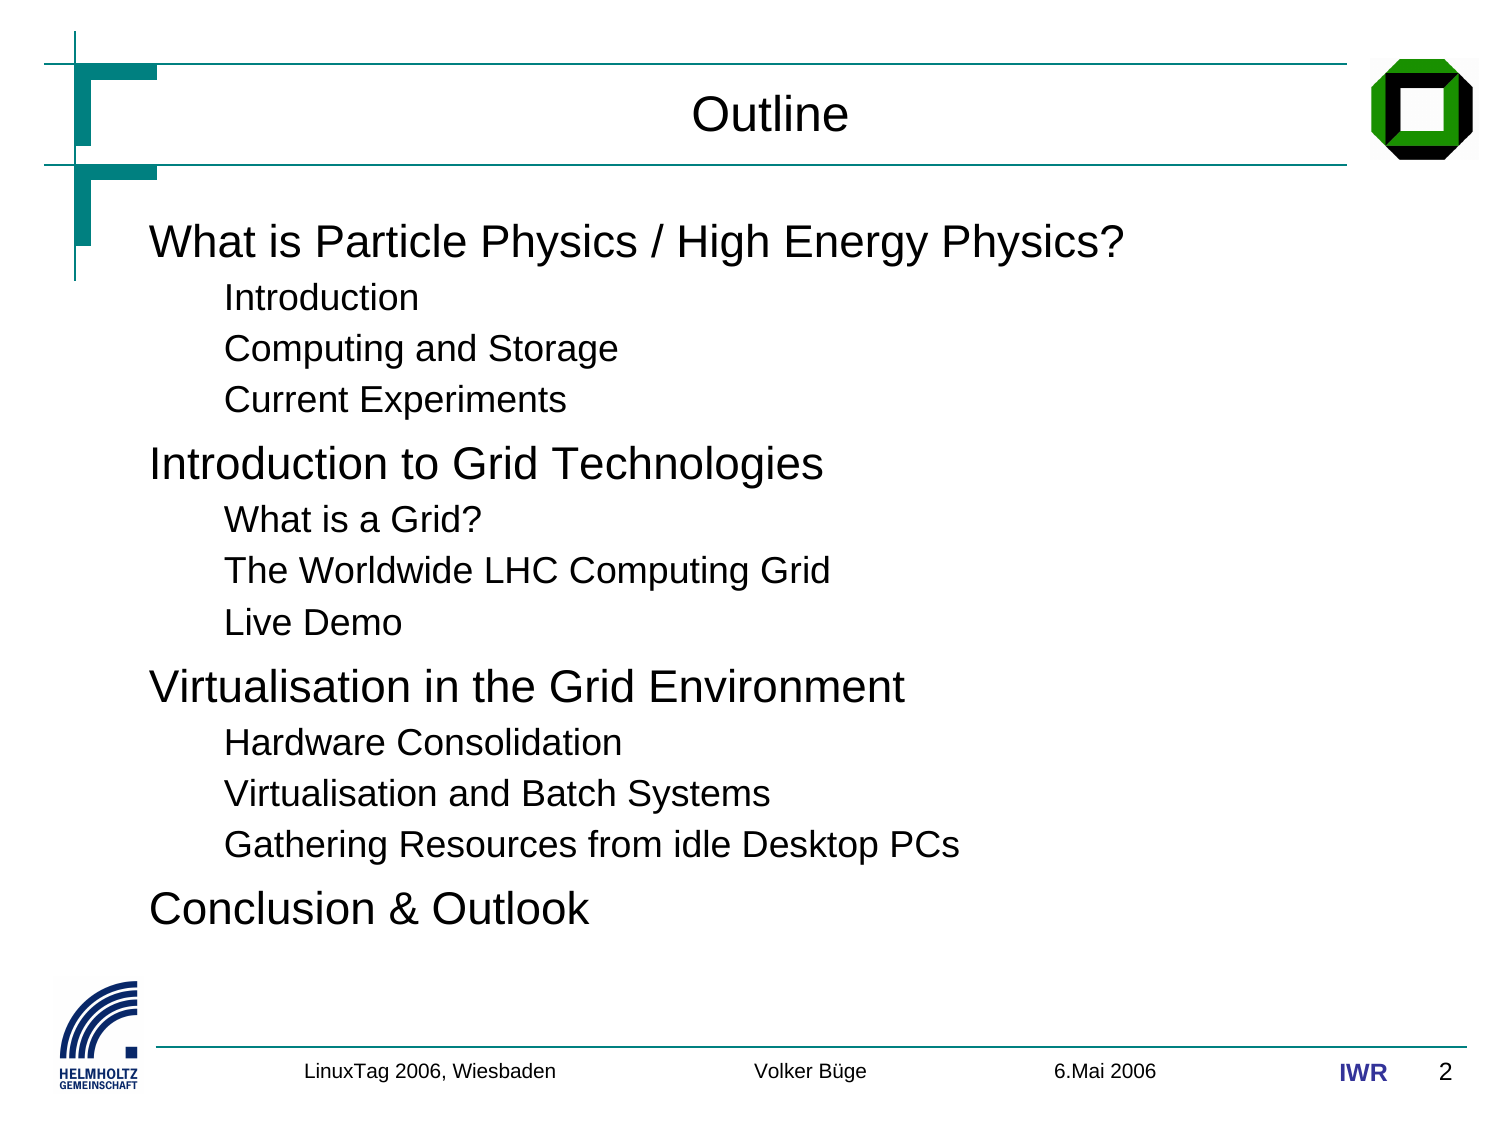

# Outline
What is Particle Physics / High Energy Physics?
Introduction
Computing and Storage
Current Experiments
Introduction to Grid Technologies
What is a Grid?
The Worldwide LHC Computing Grid
Live Demo
Virtualisation in the Grid Environment
Hardware Consolidation
Virtualisation and Batch Systems
Gathering Resources from idle Desktop PCs
Conclusion & Outlook
2